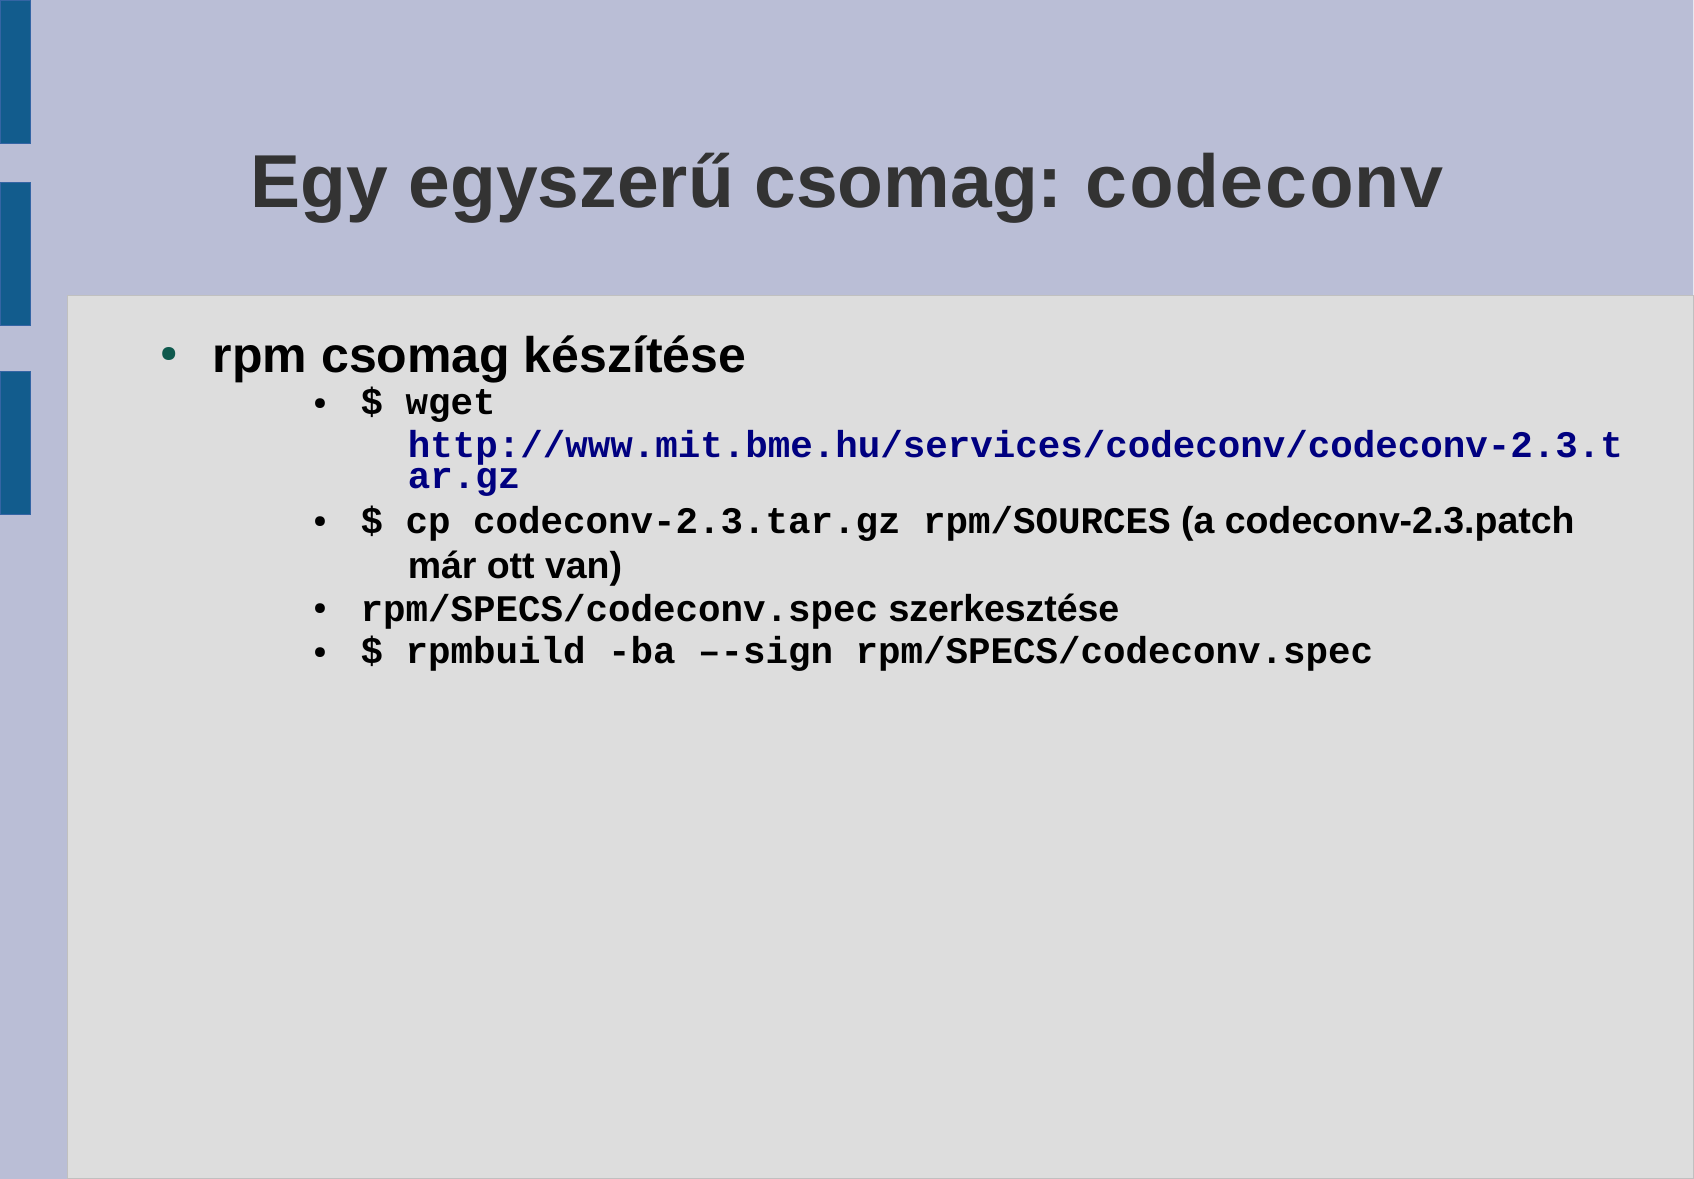

# Egy egyszerű csomag: codeconv
rpm csomag készítése
$ wget http://www.mit.bme.hu/services/codeconv/codeconv-2.3.tar.gz
$ cp codeconv-2.3.tar.gz rpm/SOURCES (a codeconv-2.3.patch már ott van)
rpm/SPECS/codeconv.spec szerkesztése
$ rpmbuild -ba –-sign rpm/SPECS/codeconv.spec